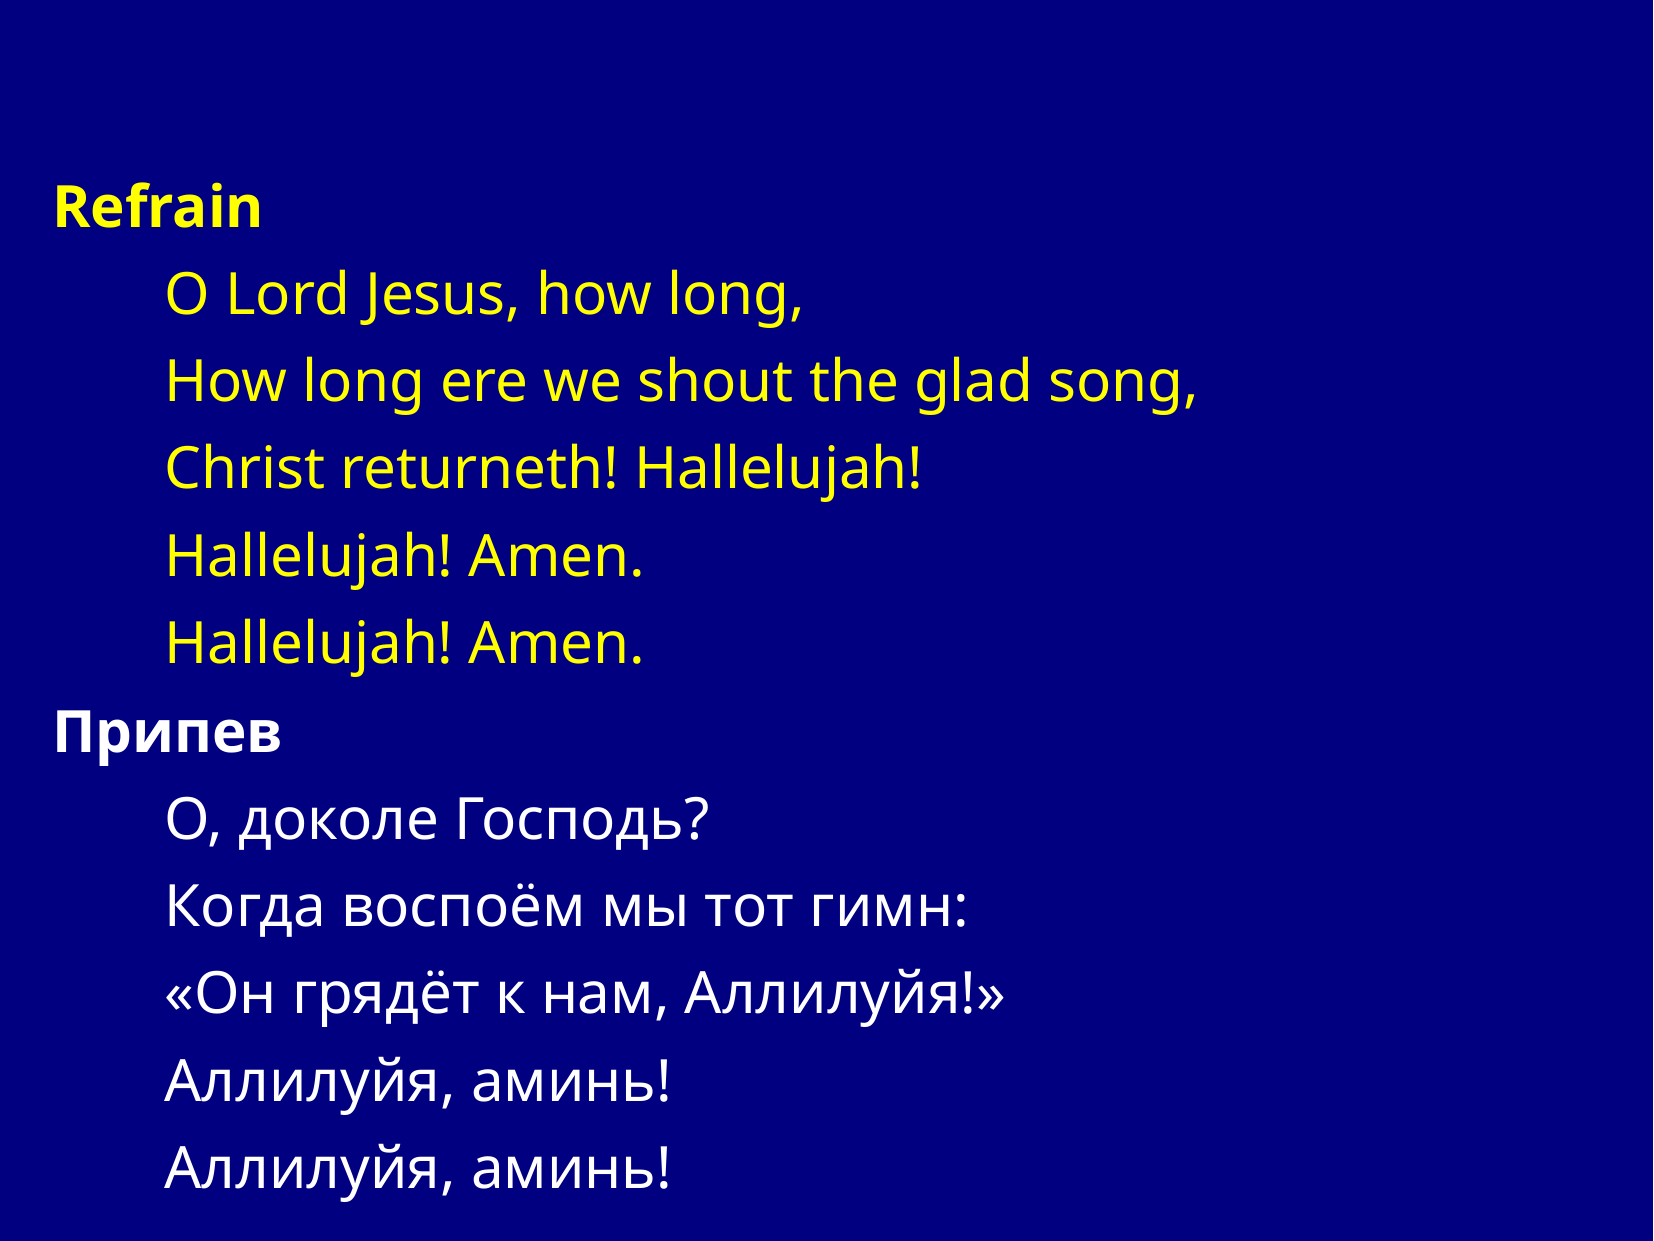

Refrain
	O Lord Jesus, how long,
	How long ere we shout the glad song,
	Christ returneth! Hallelujah!
	Hallelujah! Amen.
	Hallelujah! Amen.
Припев
	О, доколе Господь?
	Когда воспоём мы тот гимн:
	«Он грядёт к нам, Аллилуйя!»
	Аллилуйя, аминь!
	Аллилуйя, аминь!